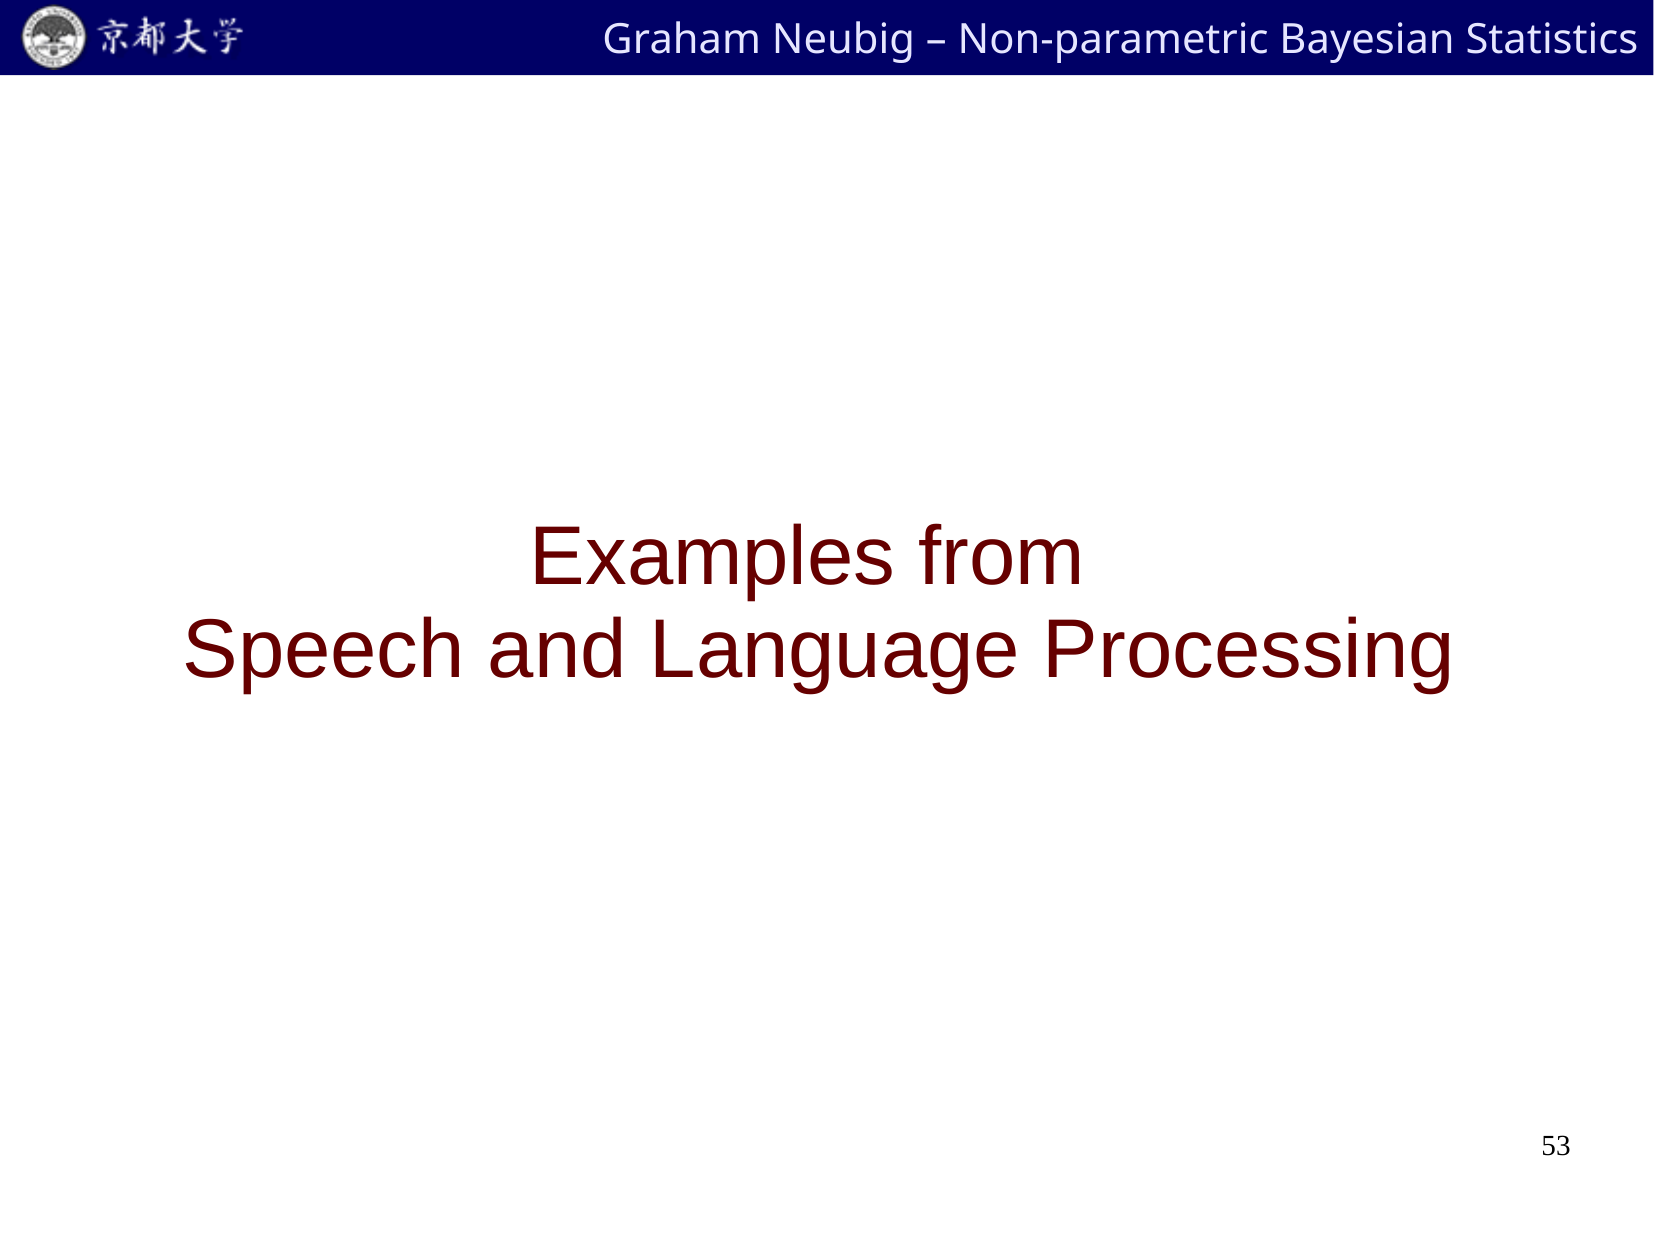

# Examples from Speech and Language Processing
53